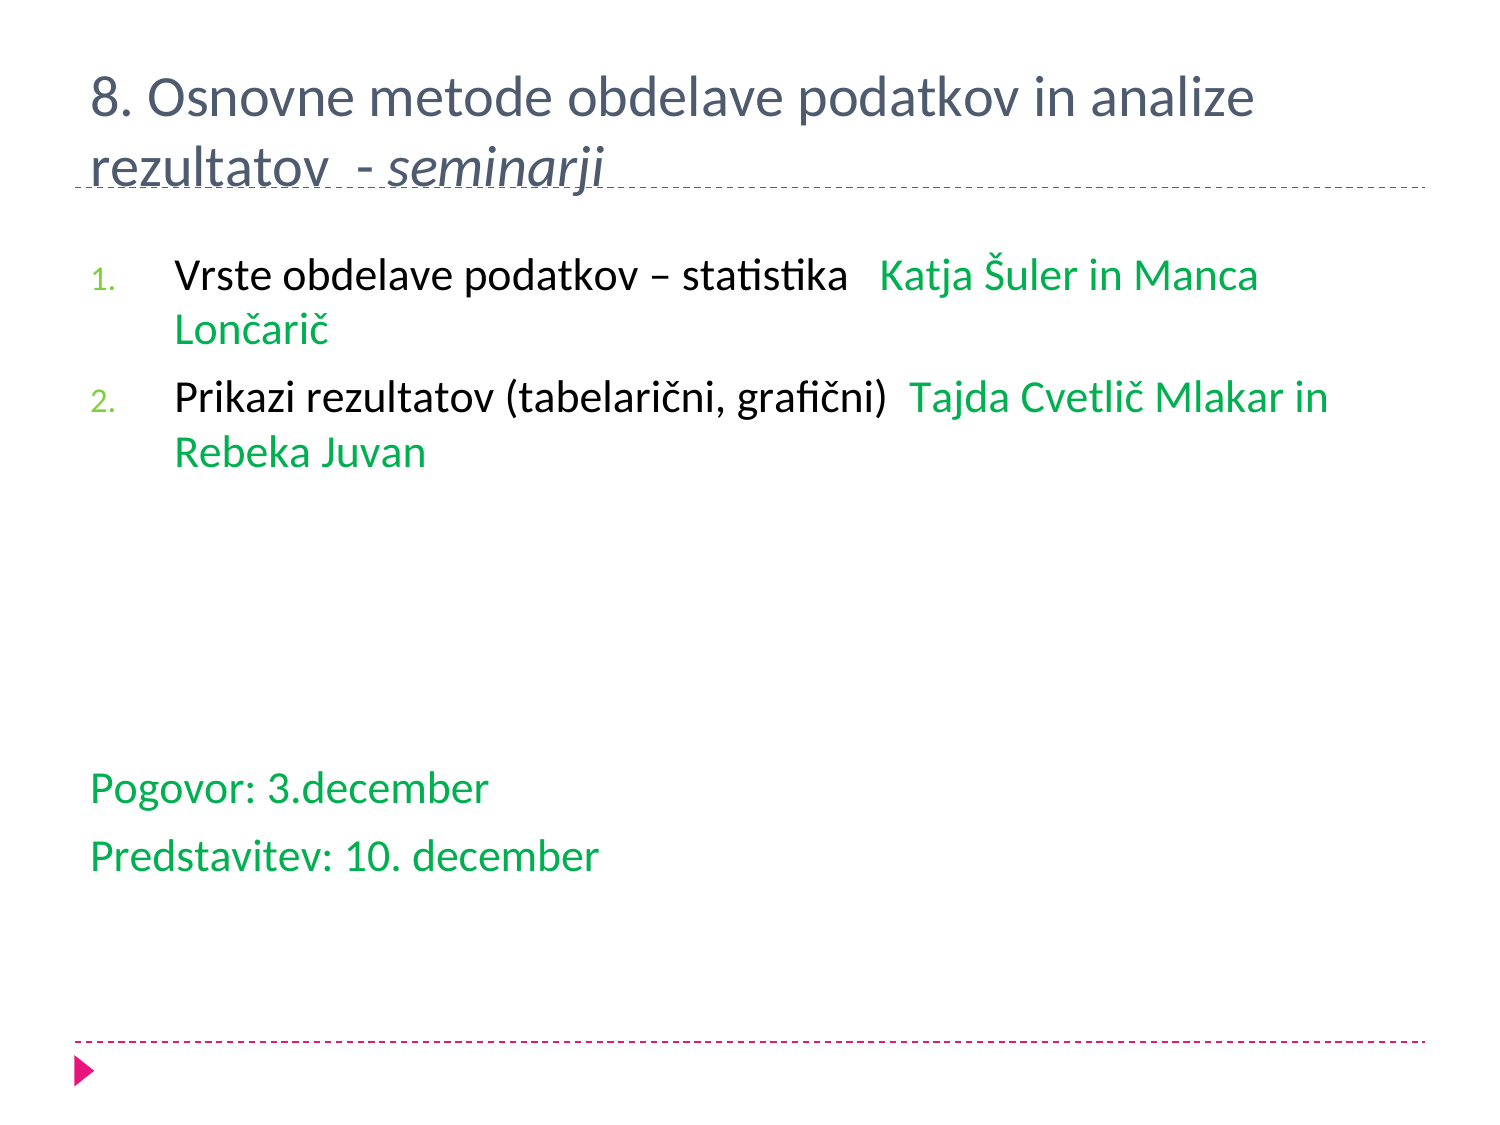

8. Osnovne metode obdelave podatkov in analize rezultatov - seminarji
# Vrste obdelave podatkov – statistika Katja Šuler in Manca Lončarič
Prikazi rezultatov (tabelarični, grafični) Tajda Cvetlič Mlakar in Rebeka Juvan
Pogovor: 3.december
Predstavitev: 10. december